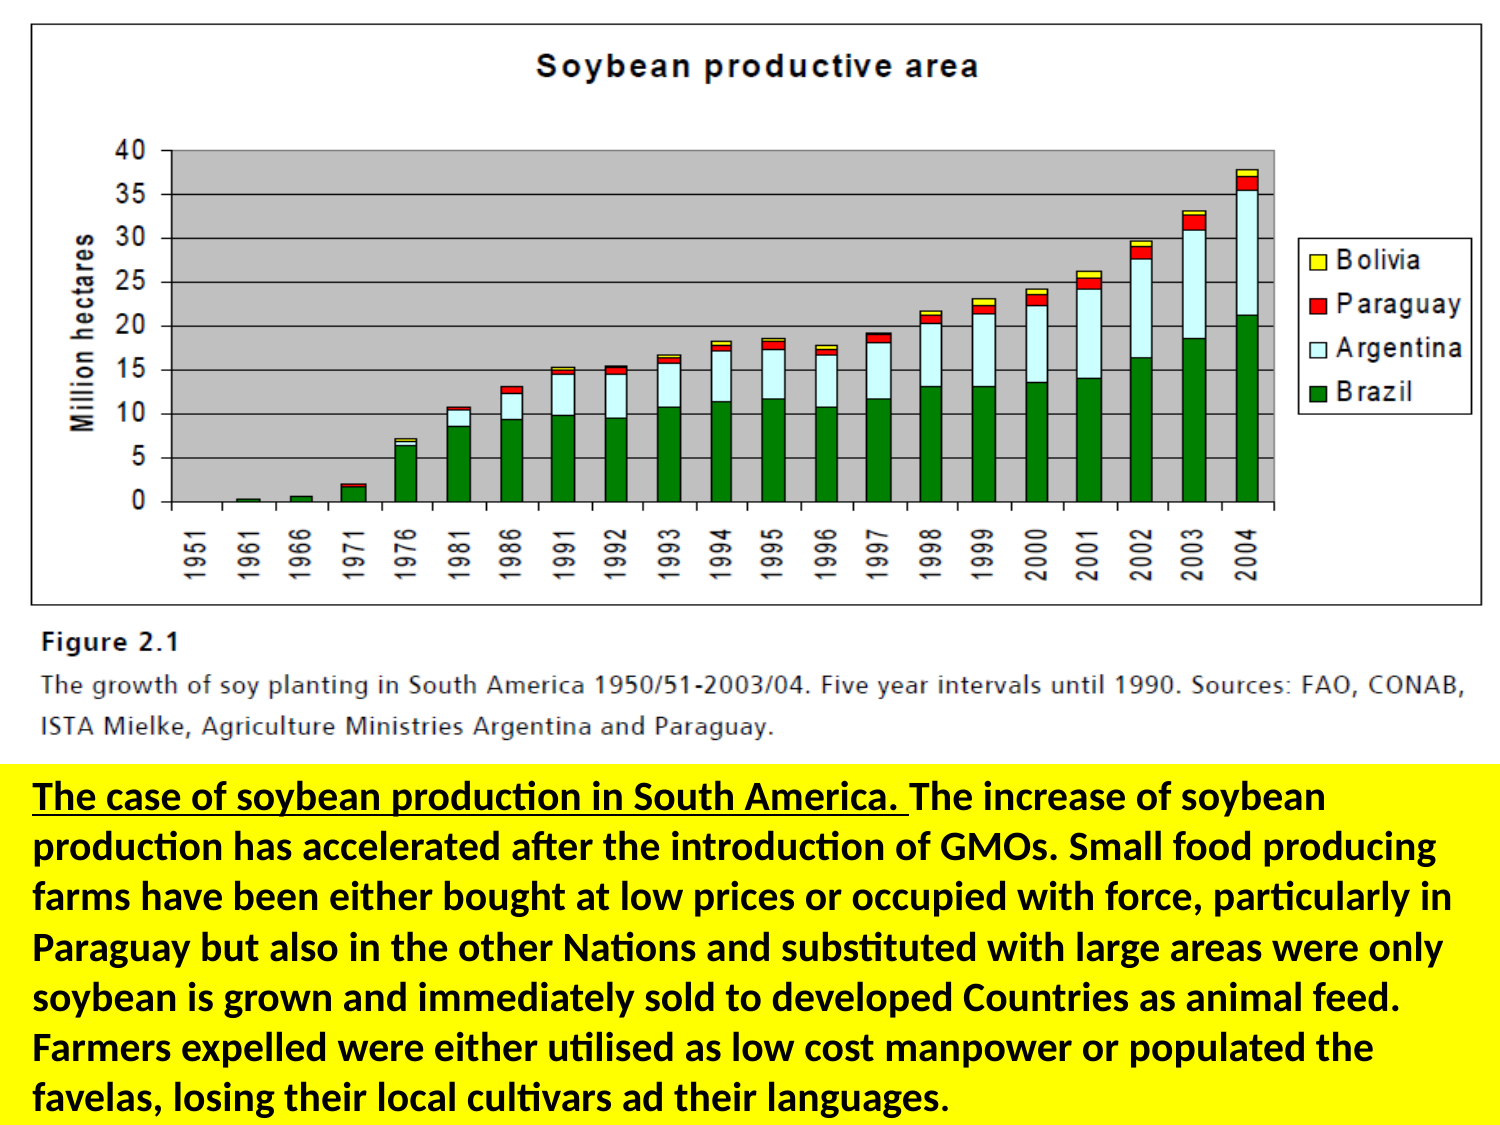

The case of soybean production in South America. The increase of soybean production has accelerated after the introduction of GMOs. Small food producing farms have been either bought at low prices or occupied with force, particularly in Paraguay but also in the other Nations and substituted with large areas were only soybean is grown and immediately sold to developed Countries as animal feed. Farmers expelled were either utilised as low cost manpower or populated the favelas, losing their local cultivars ad their languages.